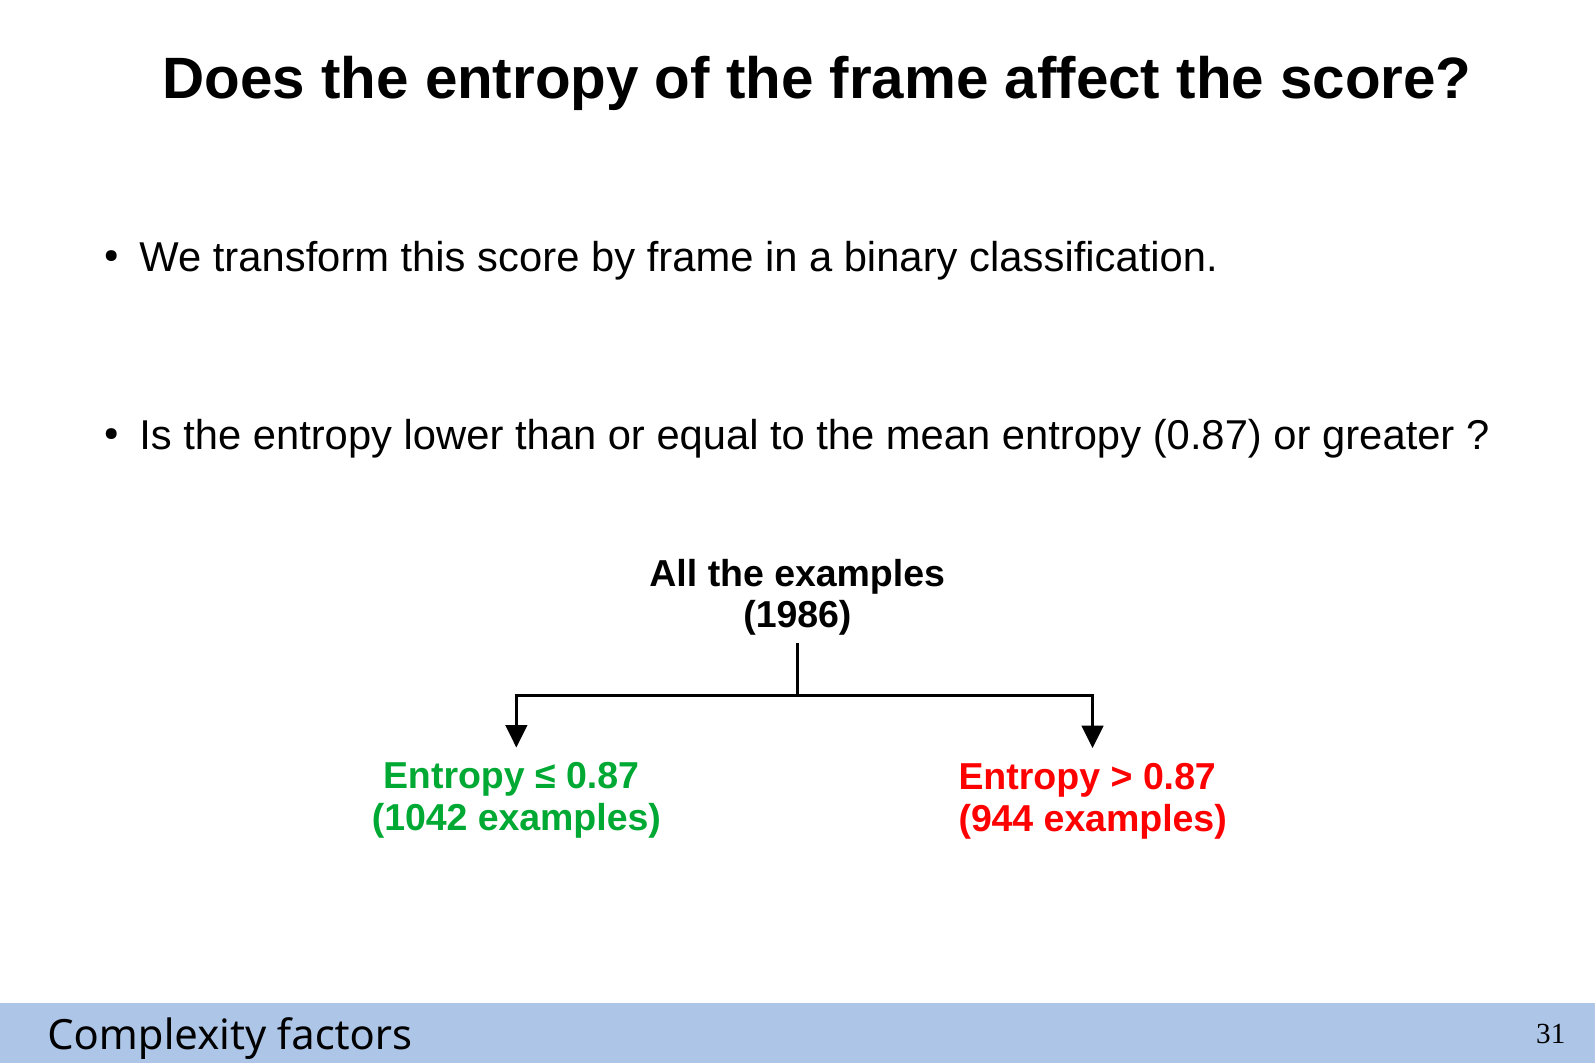

Does the entropy of the frame affect the score?
We transform this score by frame in a binary classification.
Is the entropy lower than or equal to the mean entropy (0.87) or greater ?
All the examples
(1986)
Entropy ≤ 0.87
(1042 examples)
Entropy > 0.87
(944 examples)
# Complexity factors